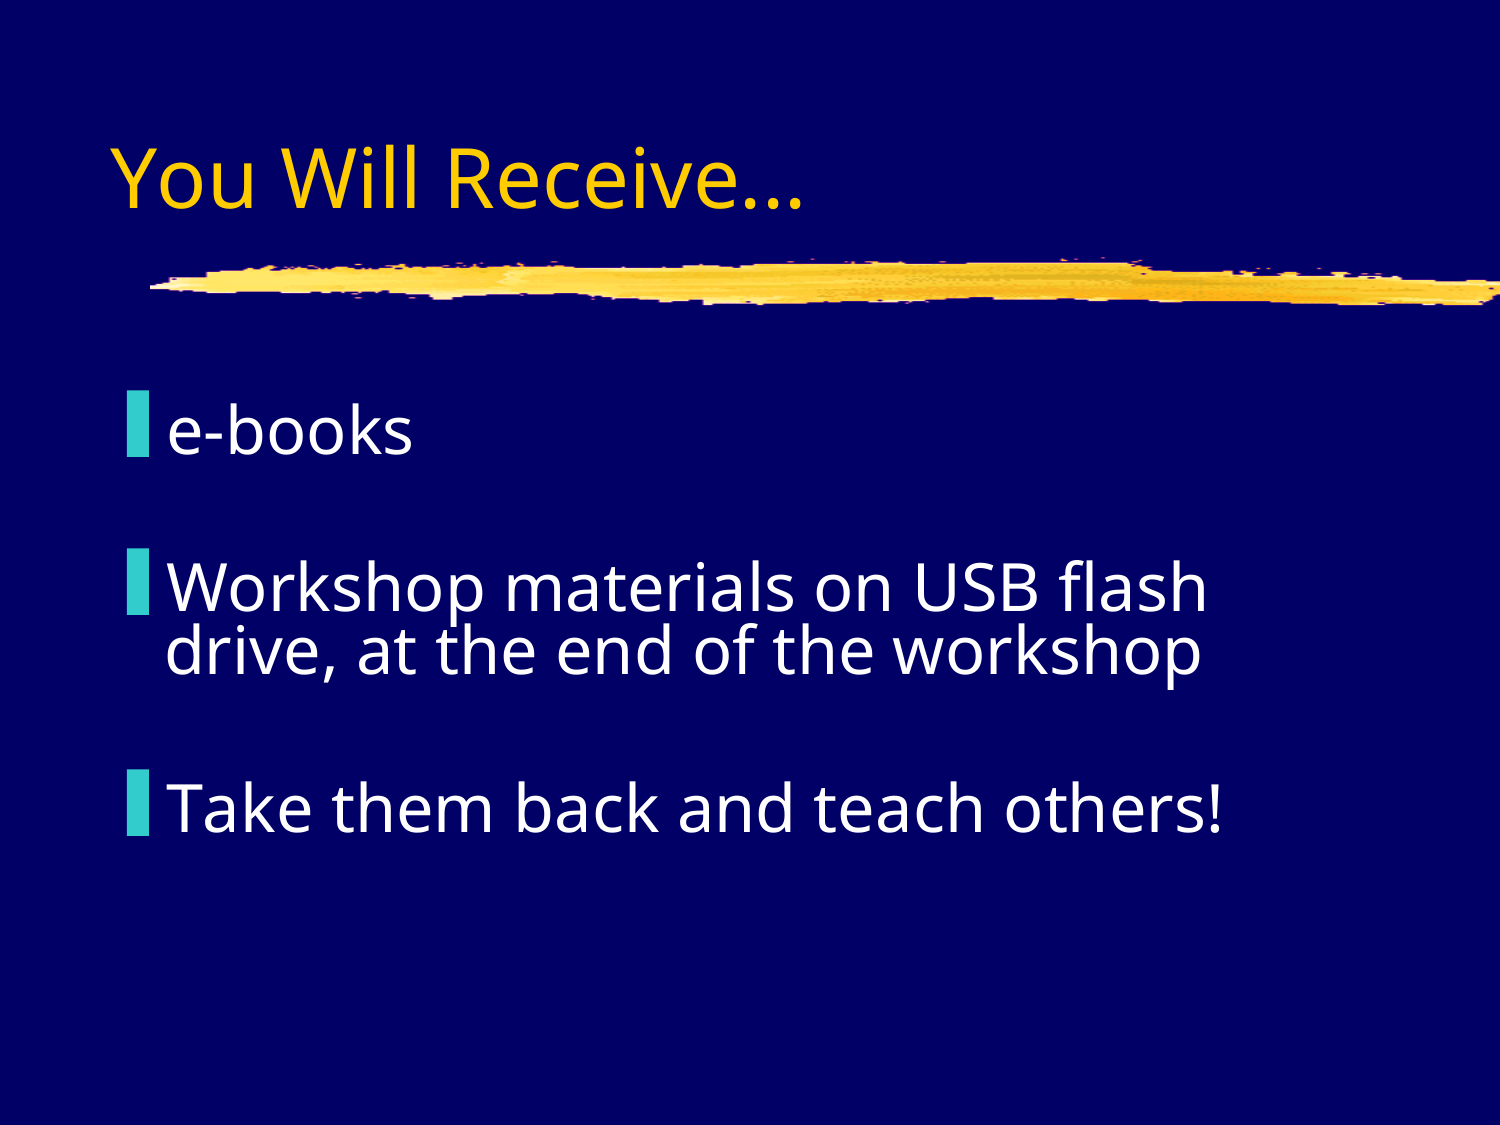

# You Will Receive...
e-books
Workshop materials on USB flash drive, at the end of the workshop
Take them back and teach others!